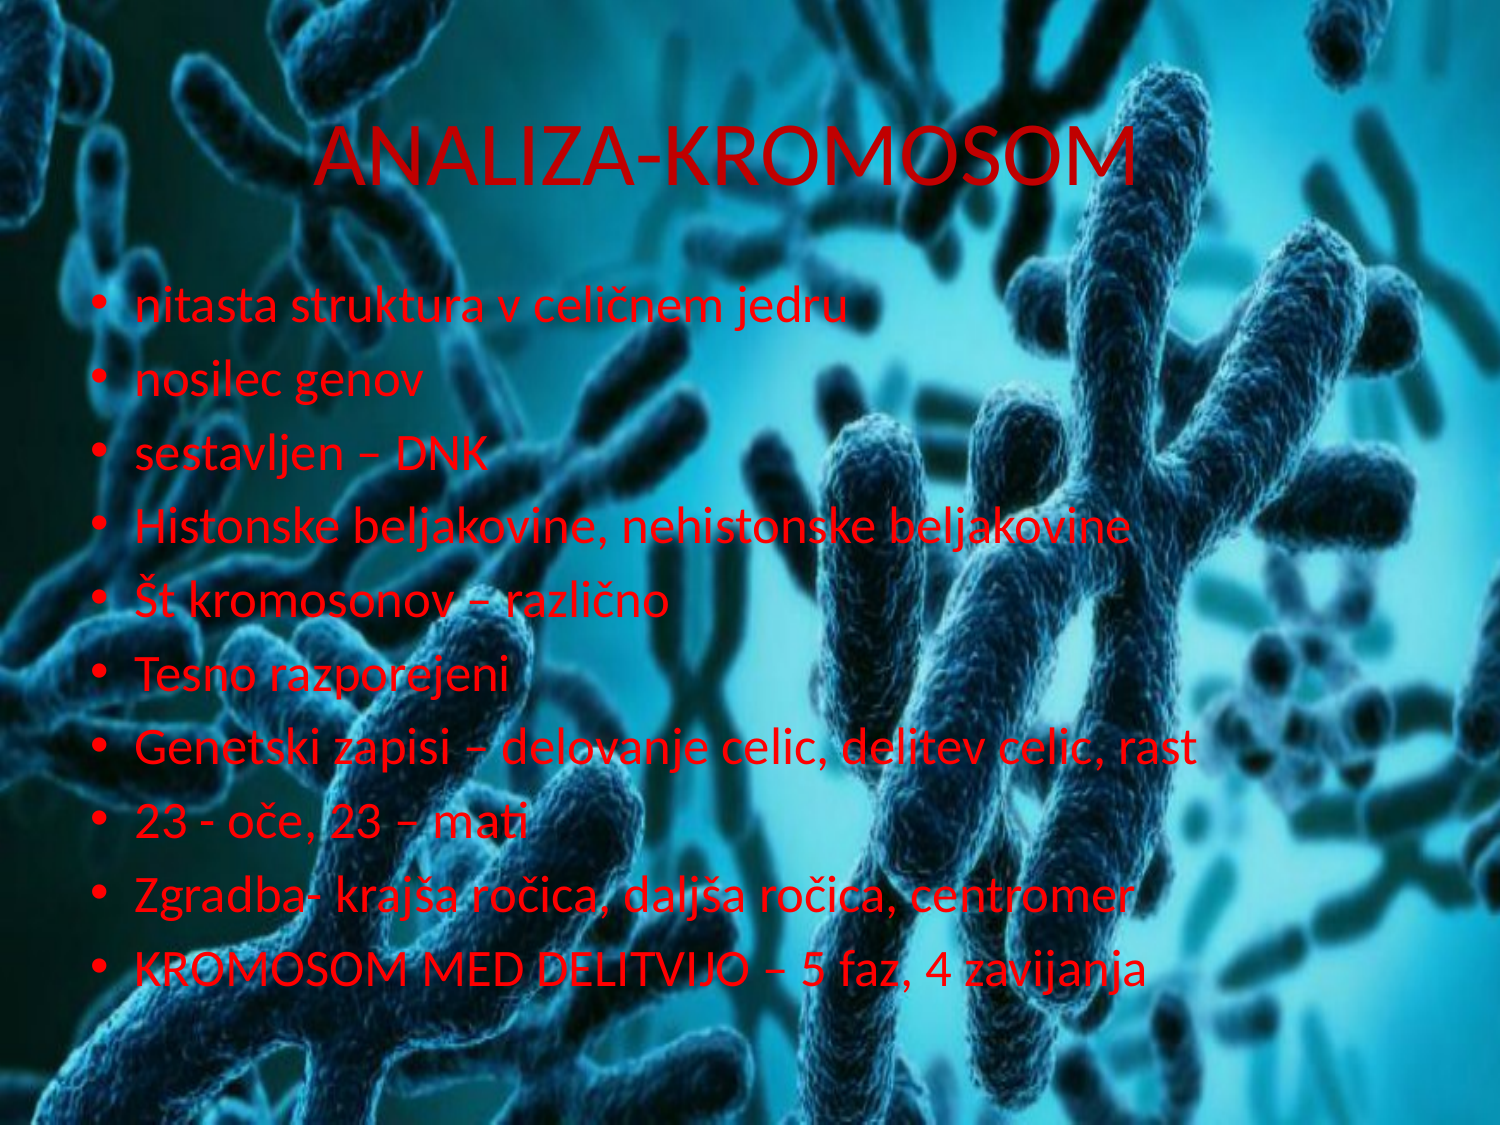

# ANALIZA-KROMOSOM
nitasta struktura v celičnem jedru
nosilec genov
sestavljen – DNK
Histonske beljakovine, nehistonske beljakovine
Št kromosonov – različno
Tesno razporejeni
Genetski zapisi – delovanje celic, delitev celic, rast
23 - oče, 23 – mati
Zgradba- krajša ročica, daljša ročica, centromer
KROMOSOM MED DELITVIJO – 5 faz, 4 zavijanja